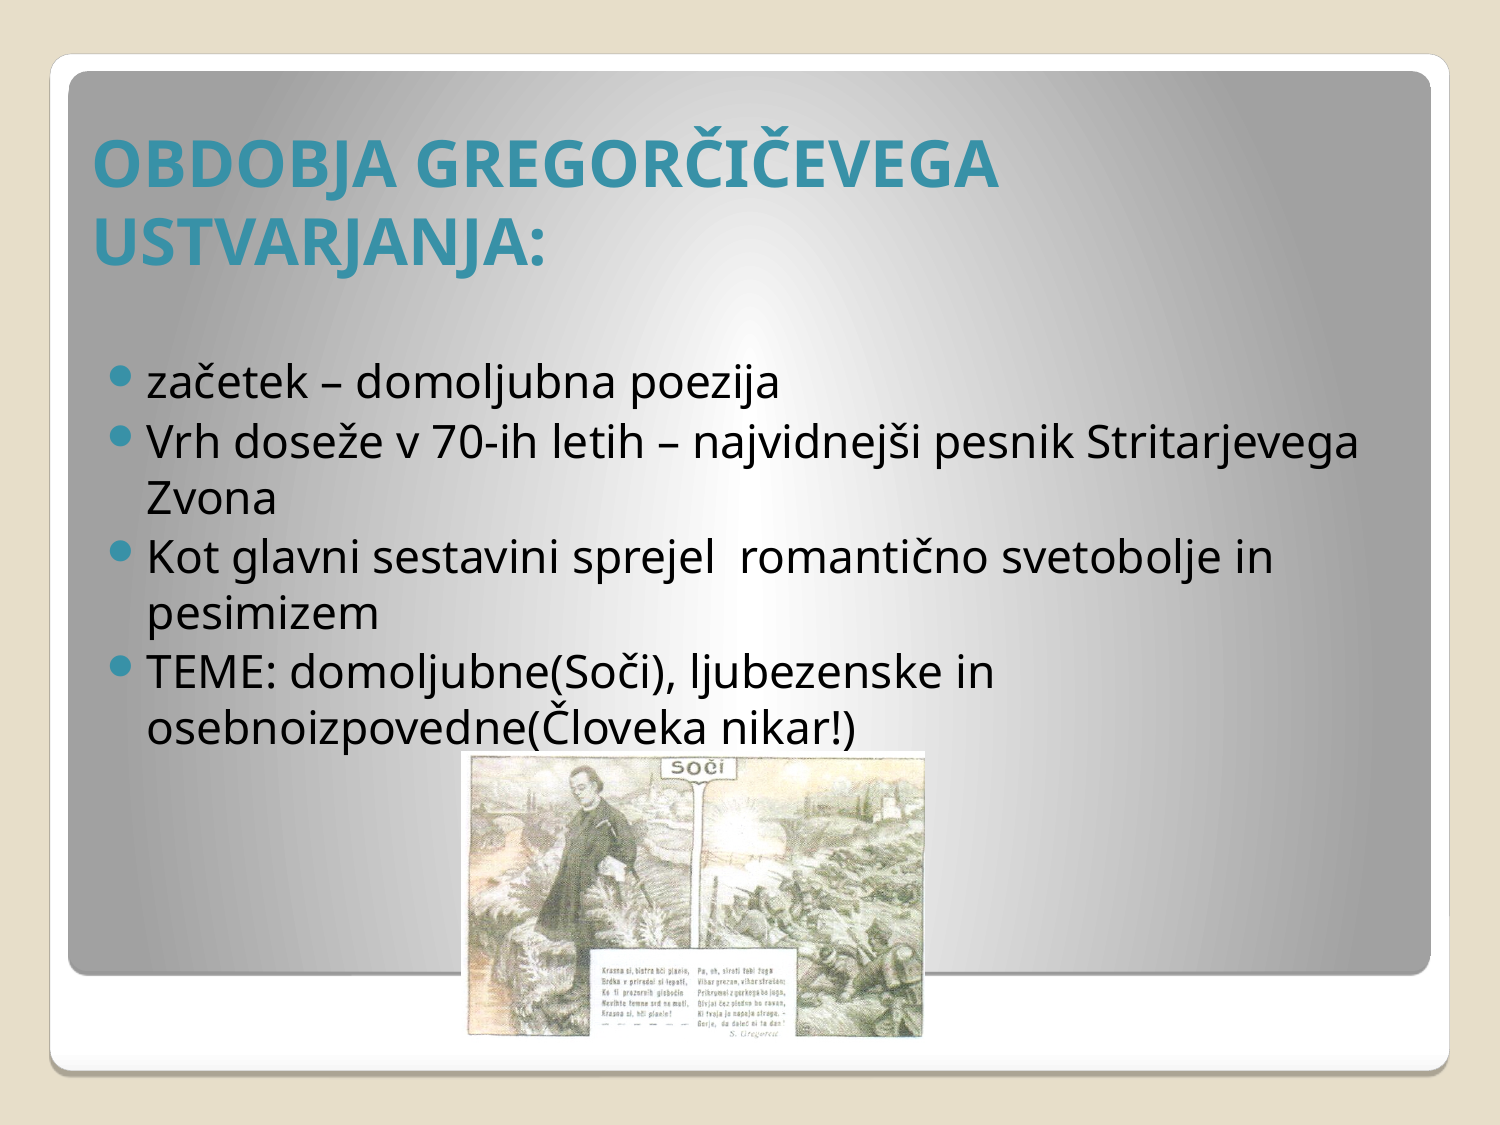

# OBDOBJA GREGORČIČEVEGA USTVARJANJA:
začetek – domoljubna poezija
Vrh doseže v 70-ih letih – najvidnejši pesnik Stritarjevega Zvona
Kot glavni sestavini sprejel romantično svetobolje in pesimizem
TEME: domoljubne(Soči), ljubezenske in osebnoizpovedne(Človeka nikar!)